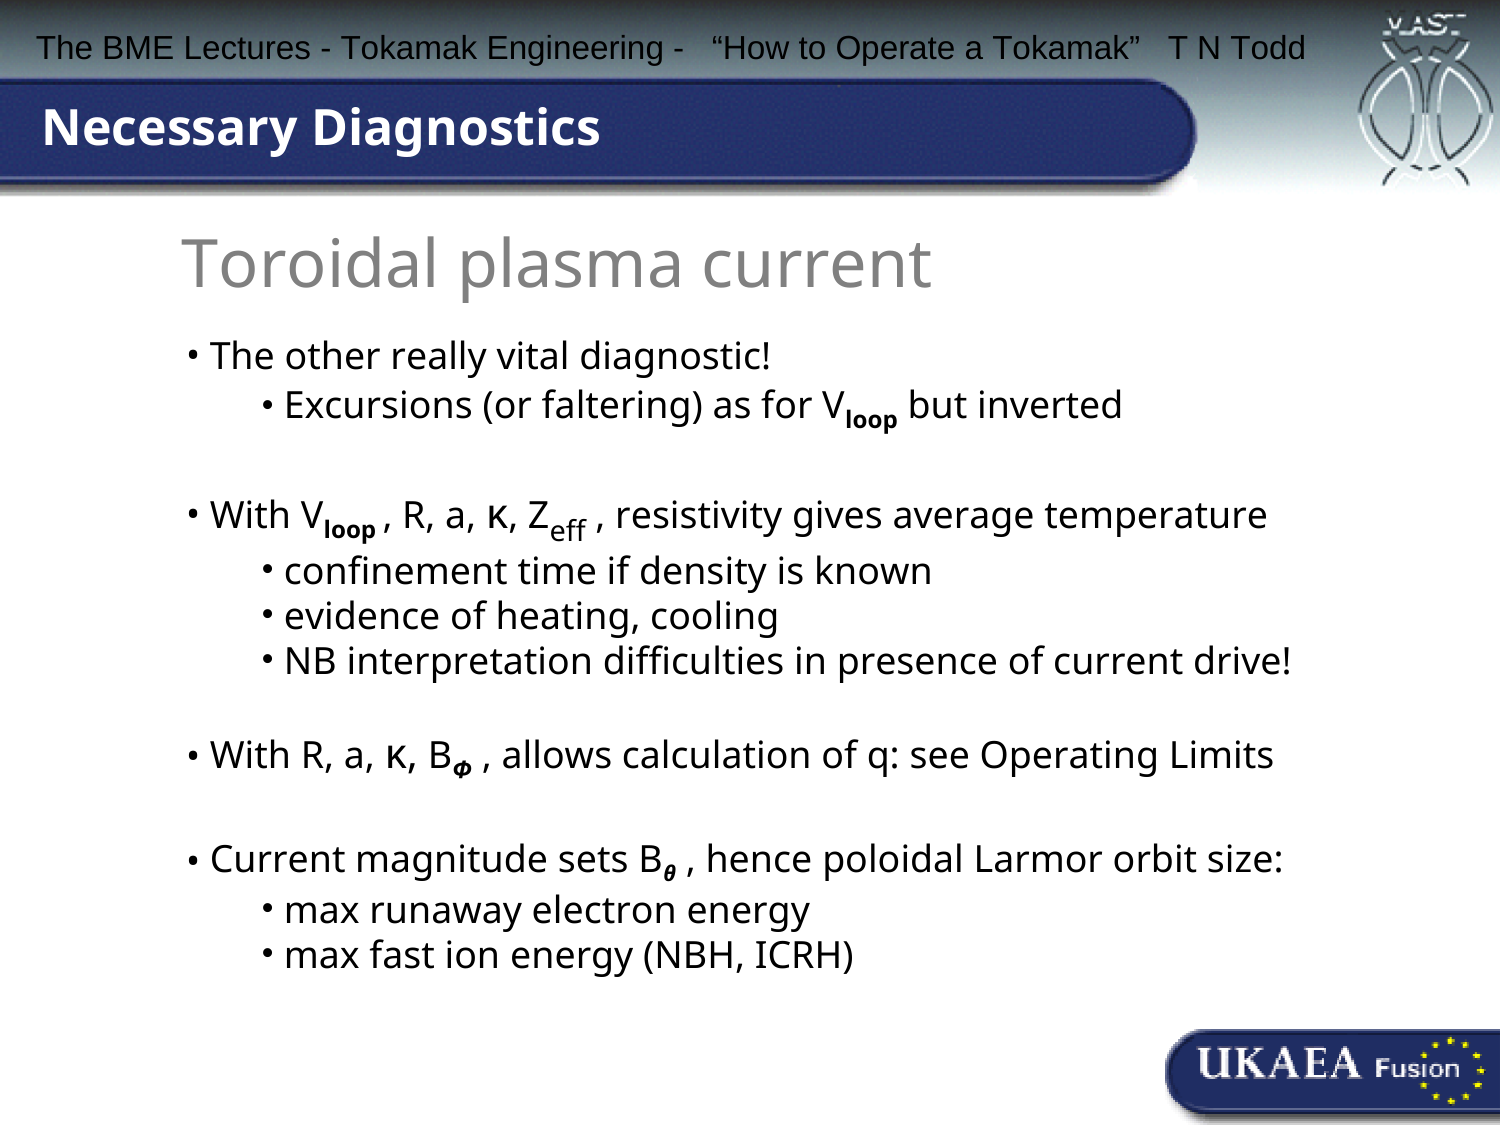

Necessary Diagnostics
The BME Lectures - Tokamak Engineering - “How to Operate a Tokamak” T N Todd
Toroidal plasma current
 The other really vital diagnostic!
 Excursions (or faltering) as for Vloop but inverted
 With Vloop , R, a, κ, Zeff , resistivity gives average temperature
 confinement time if density is known
 evidence of heating, cooling
 NB interpretation difficulties in presence of current drive!
 With R, a, κ, BΦ , allows calculation of q: see Operating Limits
 Current magnitude sets Bθ , hence poloidal Larmor orbit size:
 max runaway electron energy
 max fast ion energy (NBH, ICRH)